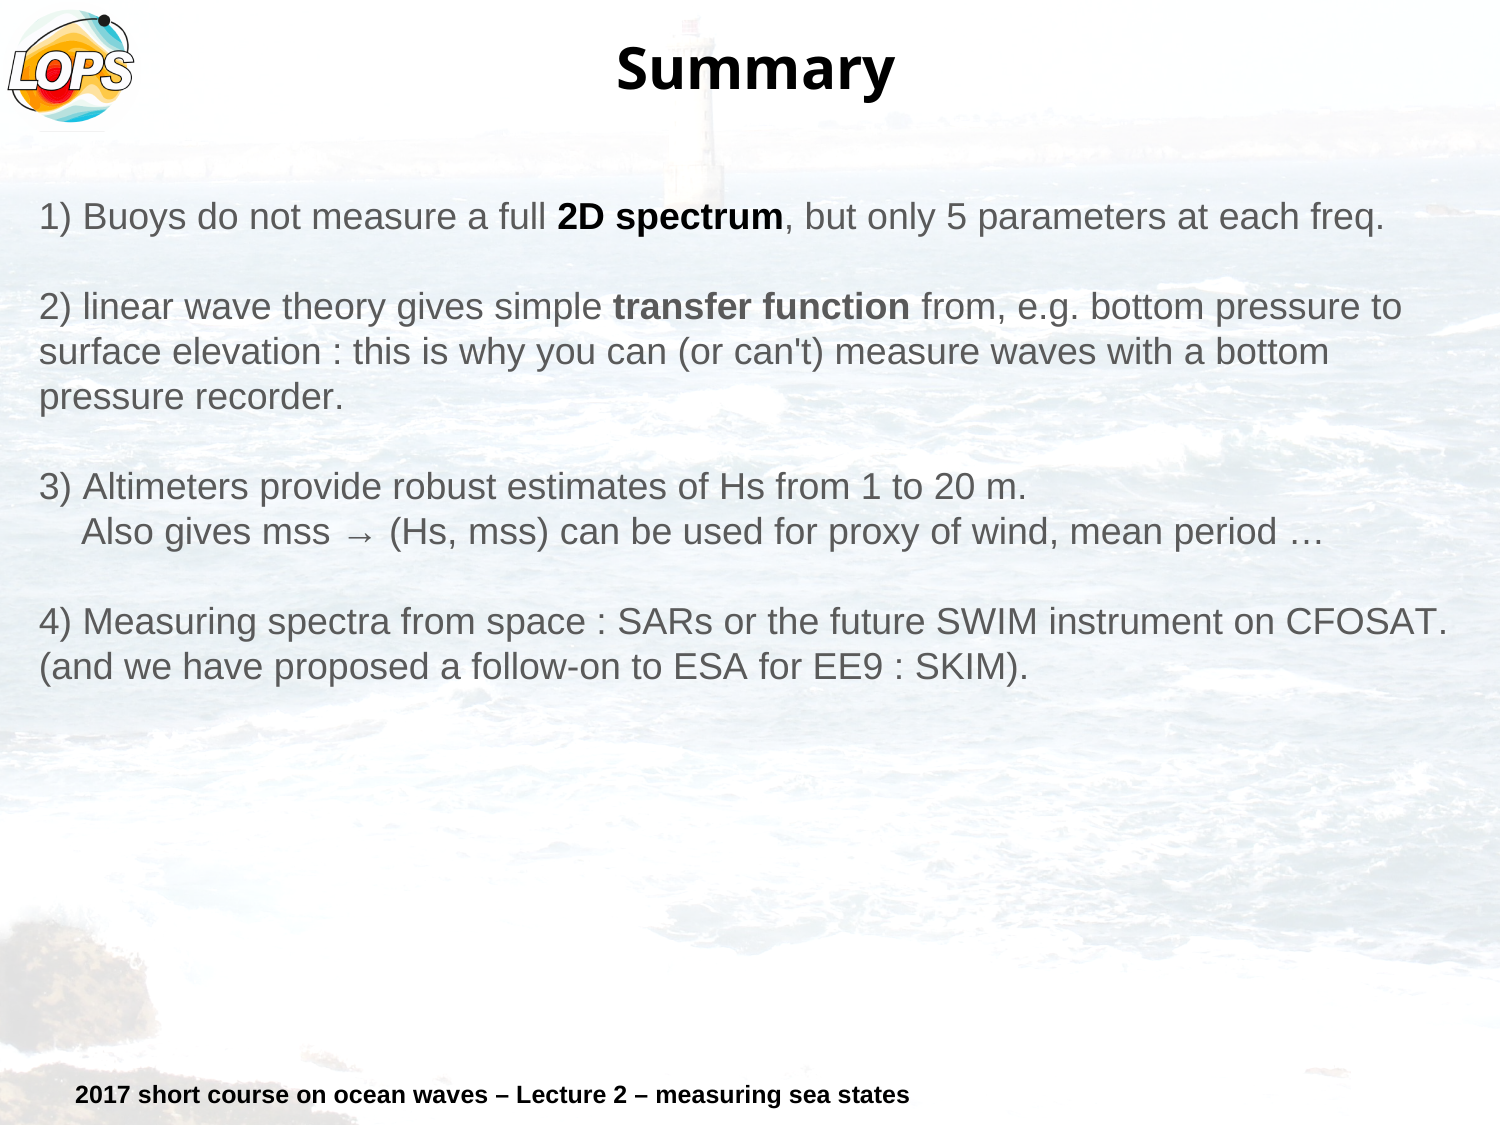

Summary
1) Buoys do not measure a full 2D spectrum, but only 5 parameters at each freq.
2) linear wave theory gives simple transfer function from, e.g. bottom pressure to surface elevation : this is why you can (or can't) measure waves with a bottom pressure recorder.
3) Altimeters provide robust estimates of Hs from 1 to 20 m.
 Also gives mss → (Hs, mss) can be used for proxy of wind, mean period …
4) Measuring spectra from space : SARs or the future SWIM instrument on CFOSAT.
(and we have proposed a follow-on to ESA for EE9 : SKIM).